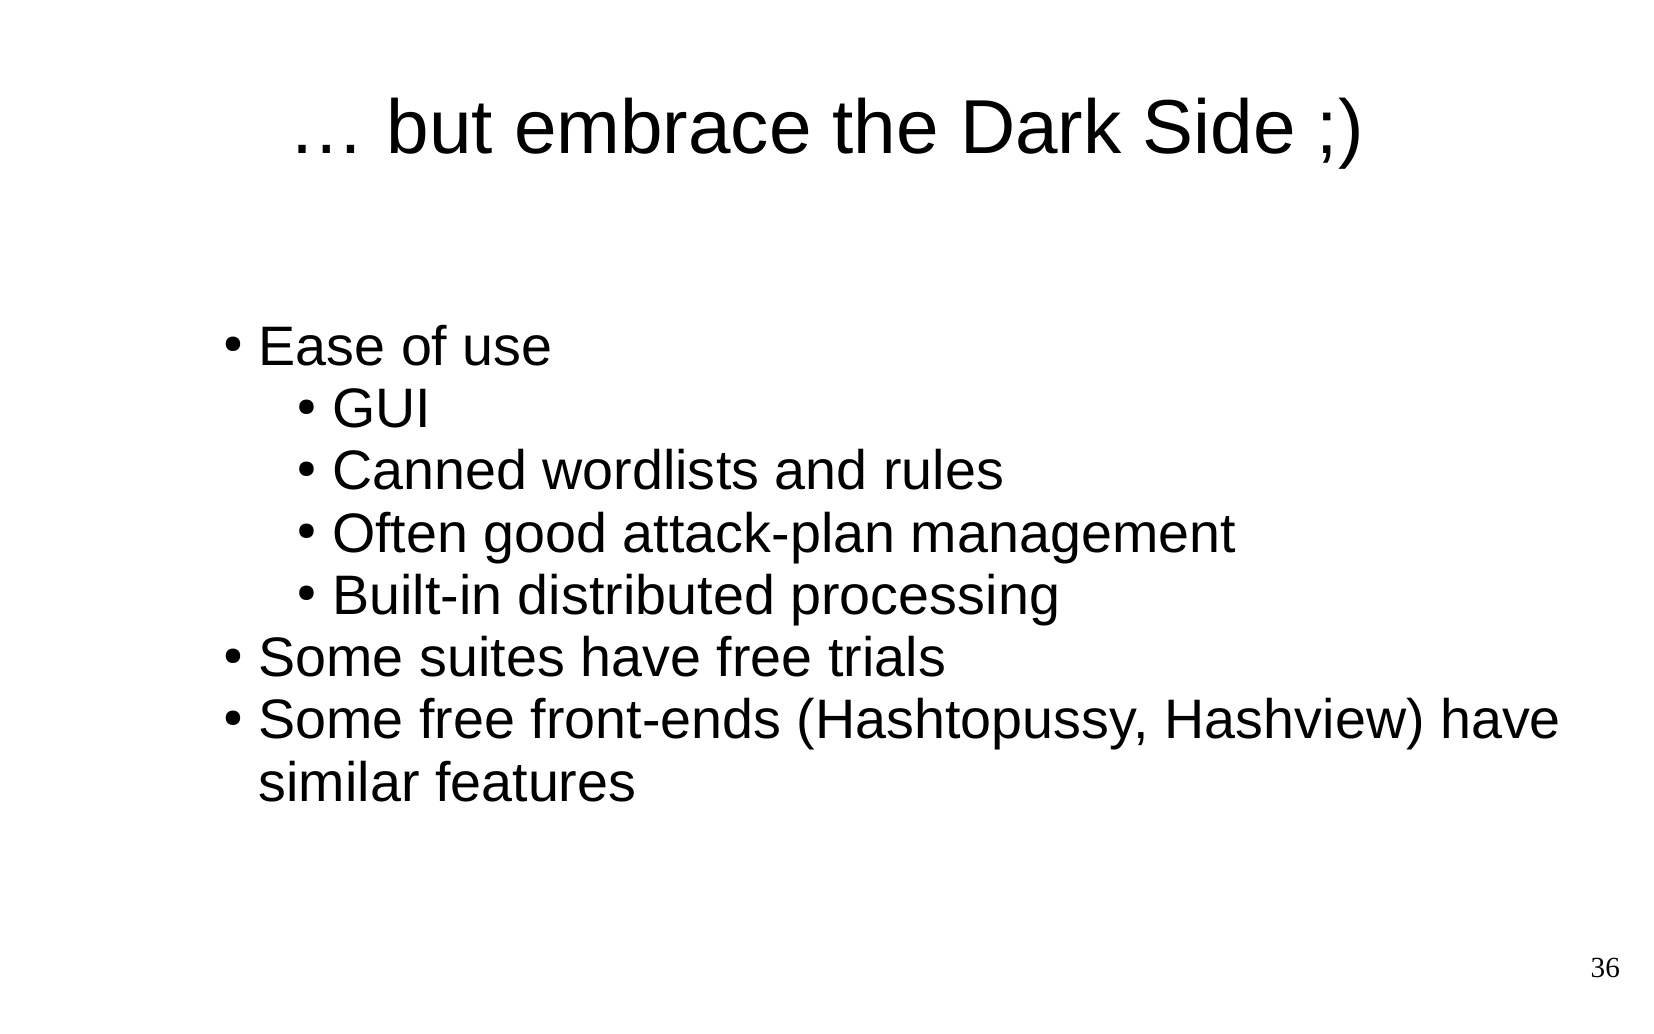

# … but embrace the Dark Side ;)
Ease of use
GUI
Canned wordlists and rules
Often good attack-plan management
Built-in distributed processing
Some suites have free trials
Some free front-ends (Hashtopussy, Hashview) have similar features